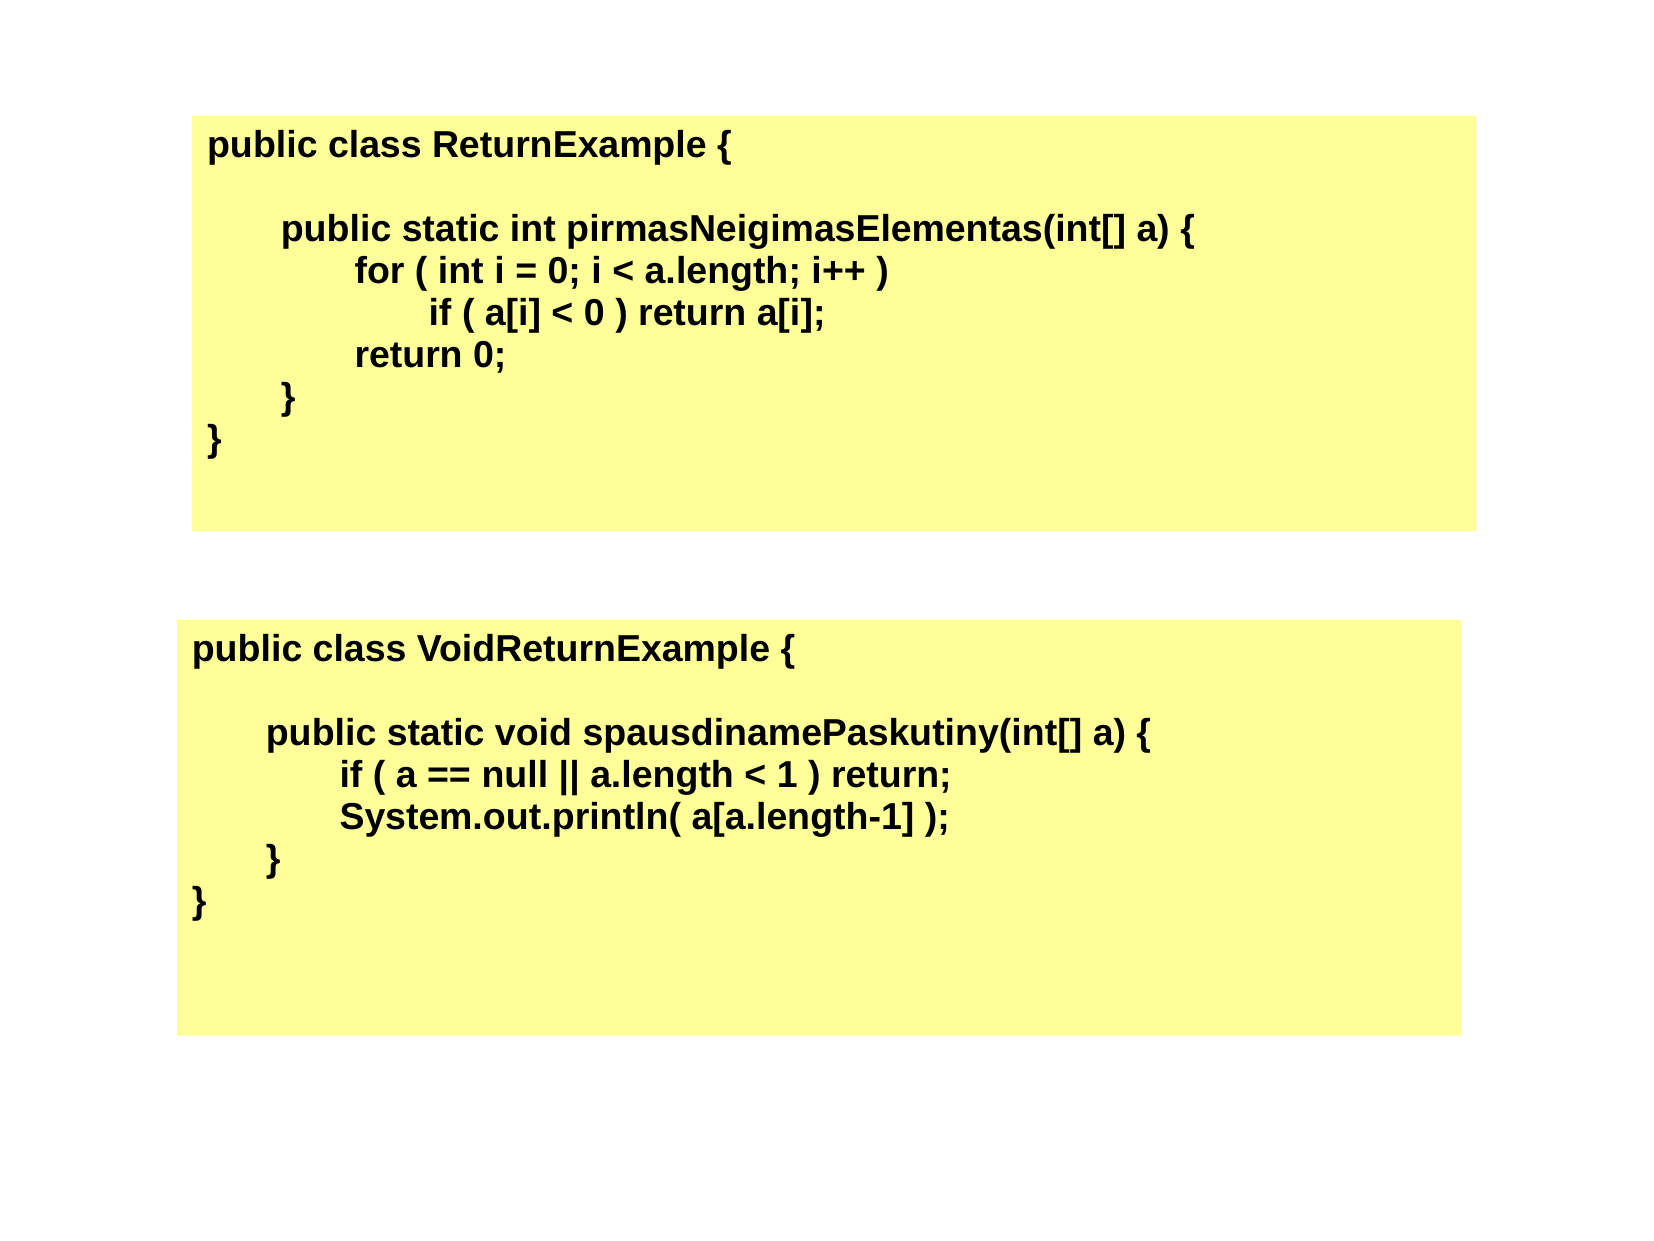

public class ReturnExample {
	public static int pirmasNeigimasElementas(int[] a) {
		for ( int i = 0; i < a.length; i++ )
			if ( a[i] < 0 ) return a[i];
		return 0;
	}
}
public class VoidReturnExample {
	public static void spausdinamePaskutiny(int[] a) {
		if ( a == null || a.length < 1 ) return;
		System.out.println( a[a.length-1] );
	}
}